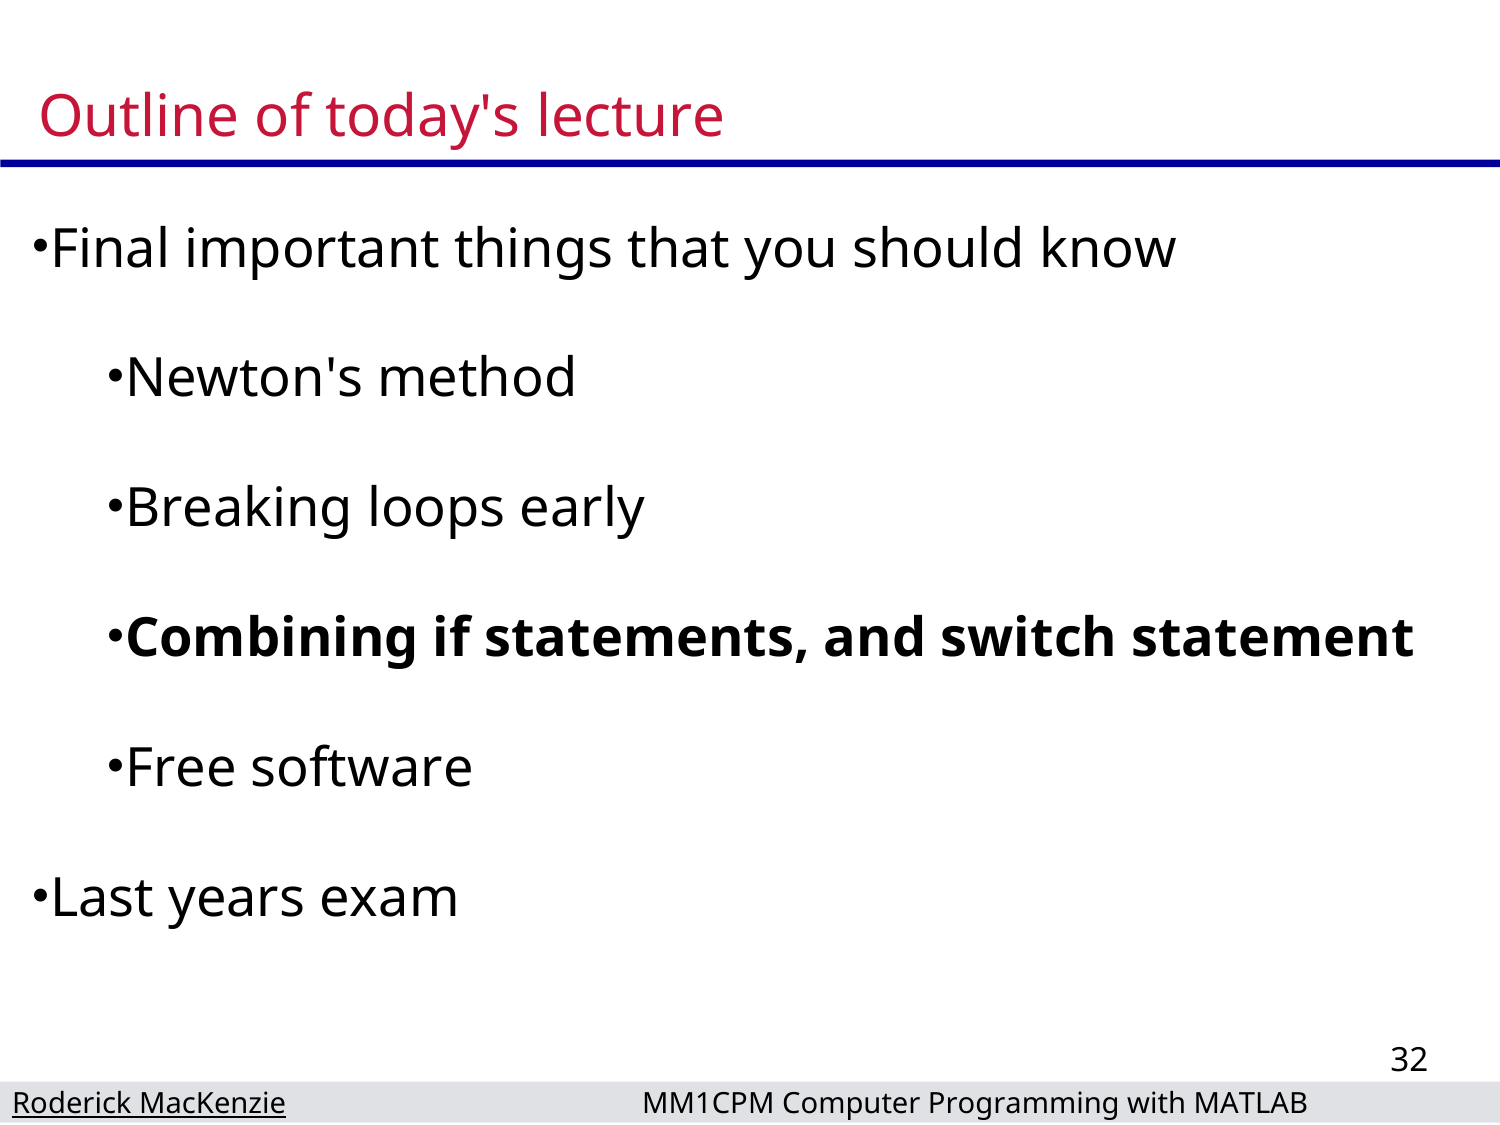

# Outline of today's lecture
Final important things that you should know
Newton's method
Breaking loops early
Combining if statements, and switch statement
Free software
Last years exam